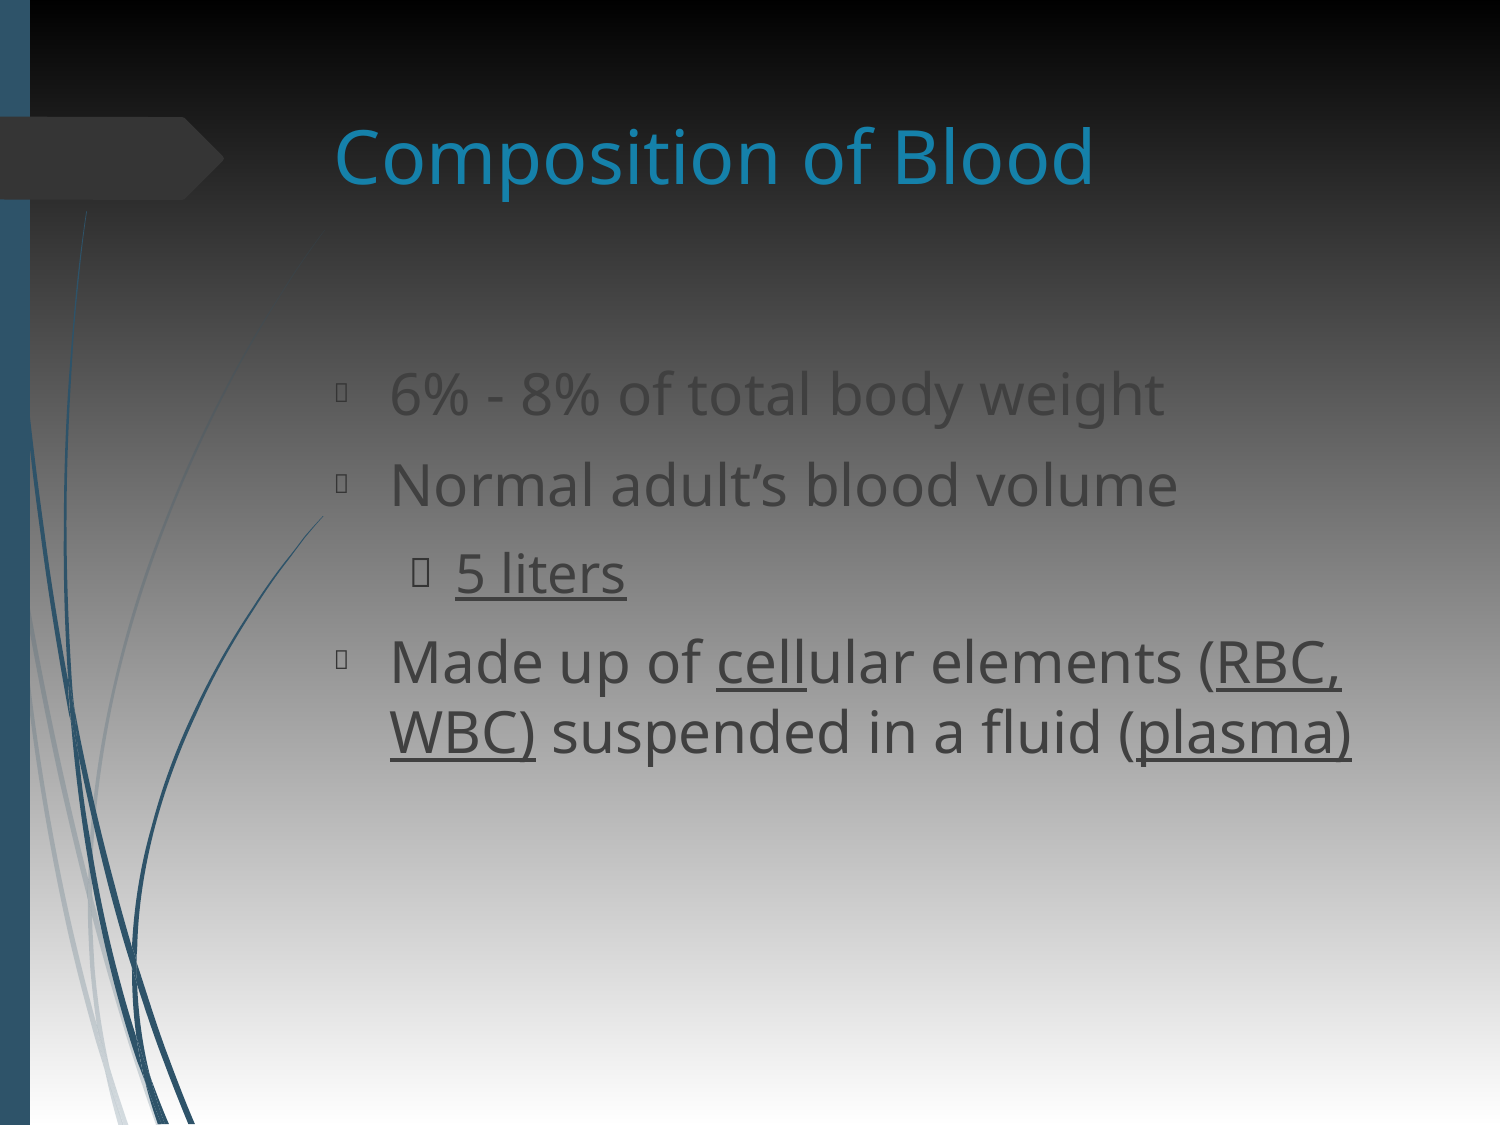

# Composition of Blood
6% - 8% of total body weight
Normal adult’s blood volume
5 liters
Made up of cellular elements (RBC, WBC) suspended in a fluid (plasma)